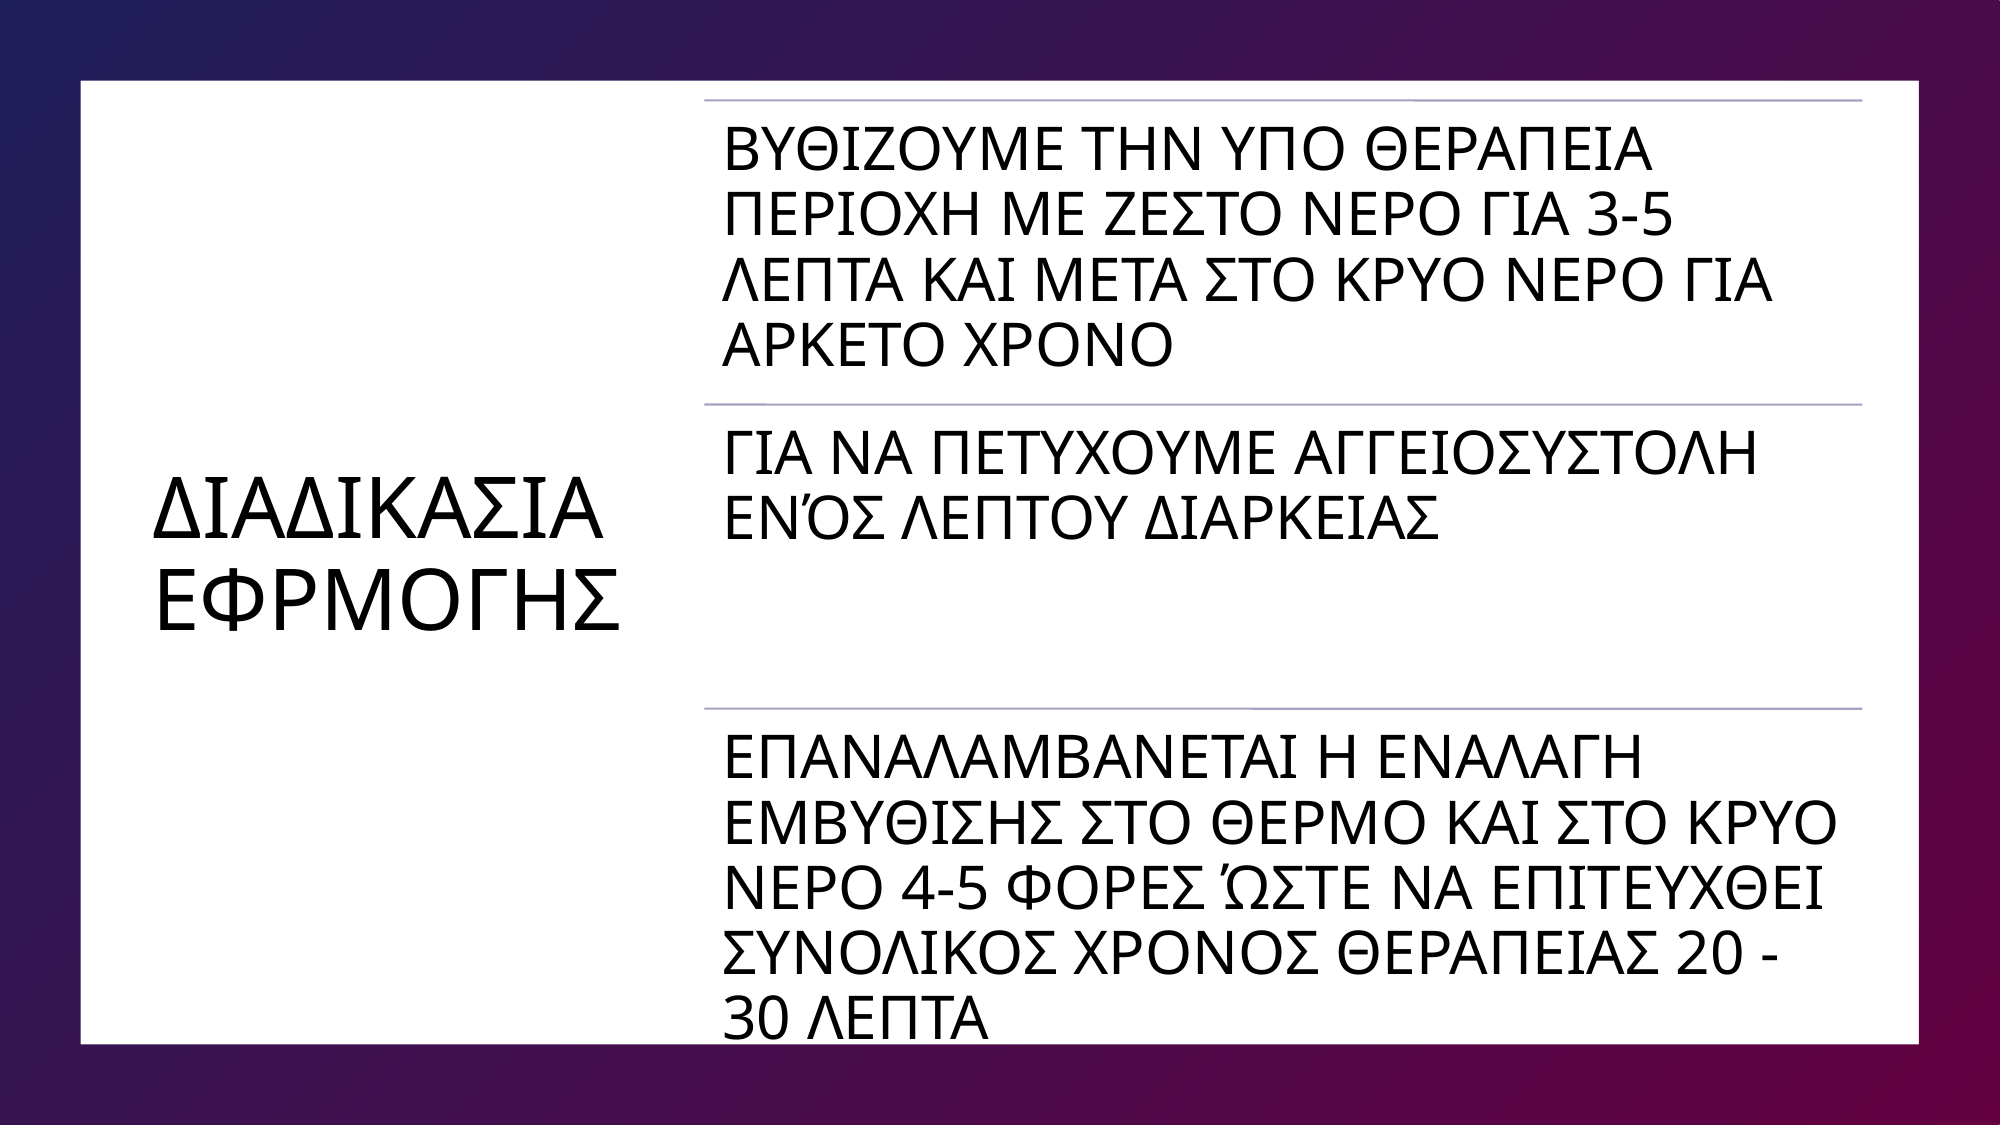

# ΔΙΑΔΙΚΑΣΙΑ ΕΦΡΜΟΓΗΣ
ΒΥΘΙΖΟΥΜΕ ΤΗΝ ΥΠΟ ΘΕΡΑΠΕΙΑ ΠΕΡΙΟΧΗ ΜΕ ΖΕΣΤΟ ΝΕΡΟ ΓΙΑ 3-5 ΛΕΠΤΑ ΚΑΙ ΜΕΤΑ ΣΤΟ ΚΡΥΟ ΝΕΡΟ ΓΙΑ ΑΡΚΕΤΟ ΧΡΟΝΟ
ΓΙΑ ΝΑ ΠΕΤΥΧΟΥΜΕ ΑΓΓΕΙΟΣΥΣΤΟΛΗ ΕΝΌΣ ΛΕΠΤΟΥ ΔΙΑΡΚΕΙΑΣ
ΕΠΑΝΑΛΑΜΒΑΝΕΤΑΙ Η ΕΝΑΛΑΓΗ ΕΜΒΥΘΙΣΗΣ ΣΤΟ ΘΕΡΜΟ ΚΑΙ ΣΤΟ ΚΡΥΟ ΝΕΡΟ 4-5 ΦΟΡΕΣ ΏΣΤΕ ΝΑ ΕΠΙΤΕΥΧΘΕΙ ΣΥΝΟΛΙΚΟΣ ΧΡΟΝΟΣ ΘΕΡΑΠΕΙΑΣ 20 -30 ΛΕΠΤΑ